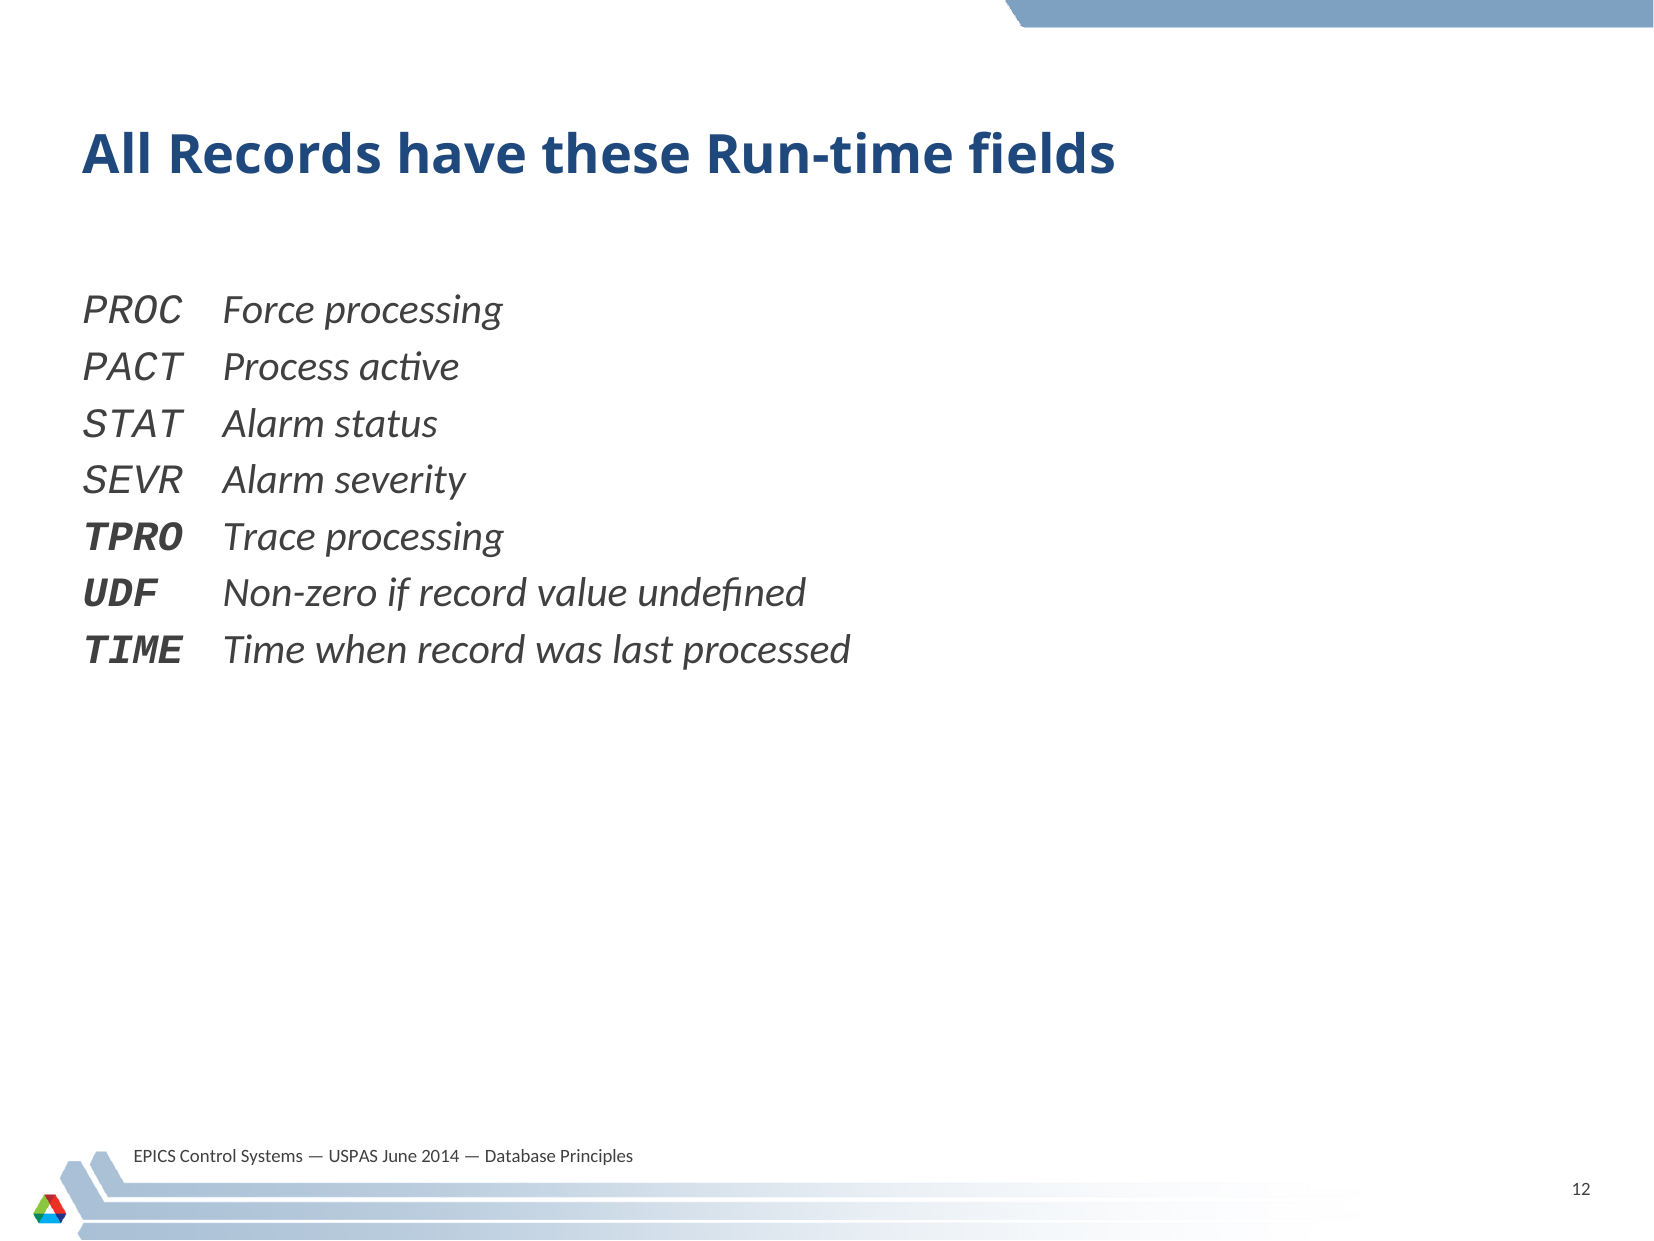

# All Records have these Run-time fields
PROC	Force processing
PACT	Process active
STAT	Alarm status
SEVR	Alarm severity
TPRO	Trace processing
UDF 	Non-zero if record value undefined
TIME	Time when record was last processed
EPICS Control Systems — USPAS June 2014 — Database Principles
12